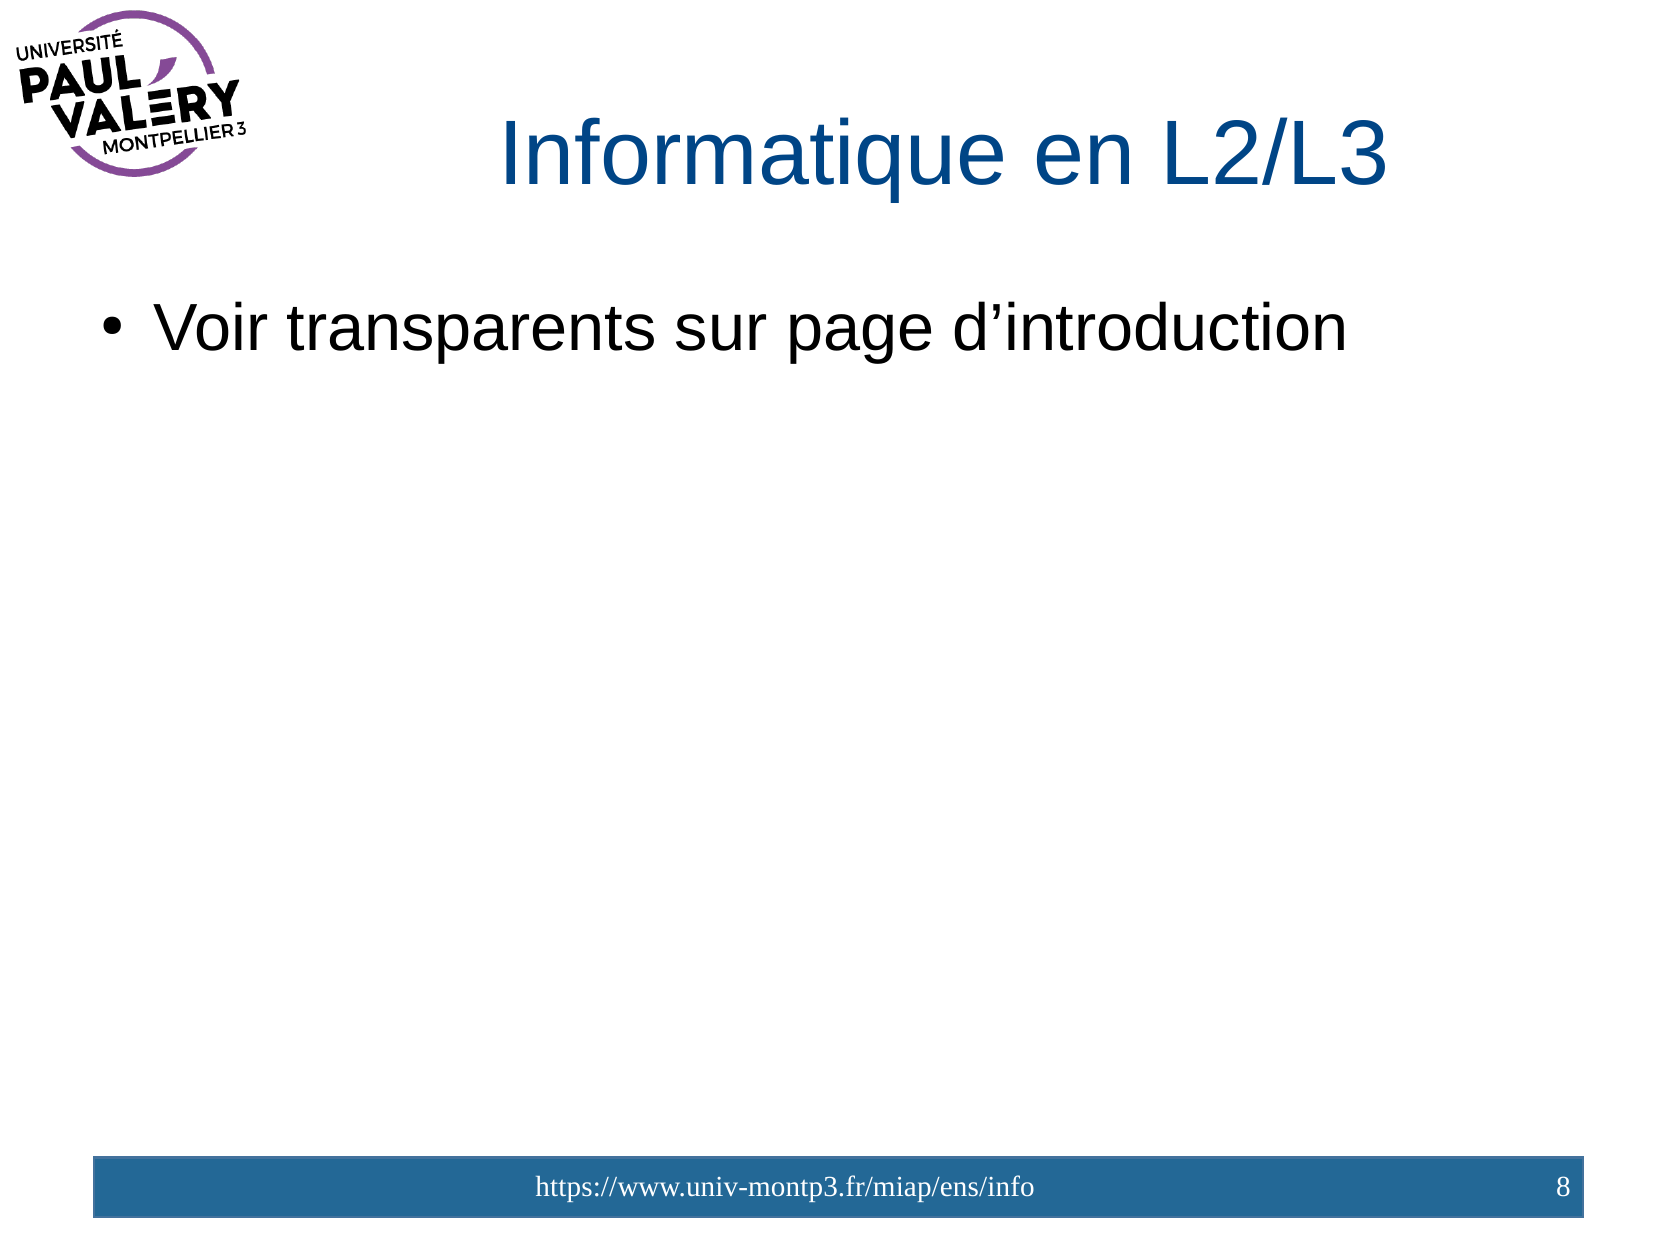

# Informatique en L2/L3
Voir transparents sur page d’introduction
https://www.univ-montp3.fr/miap/ens/info
8